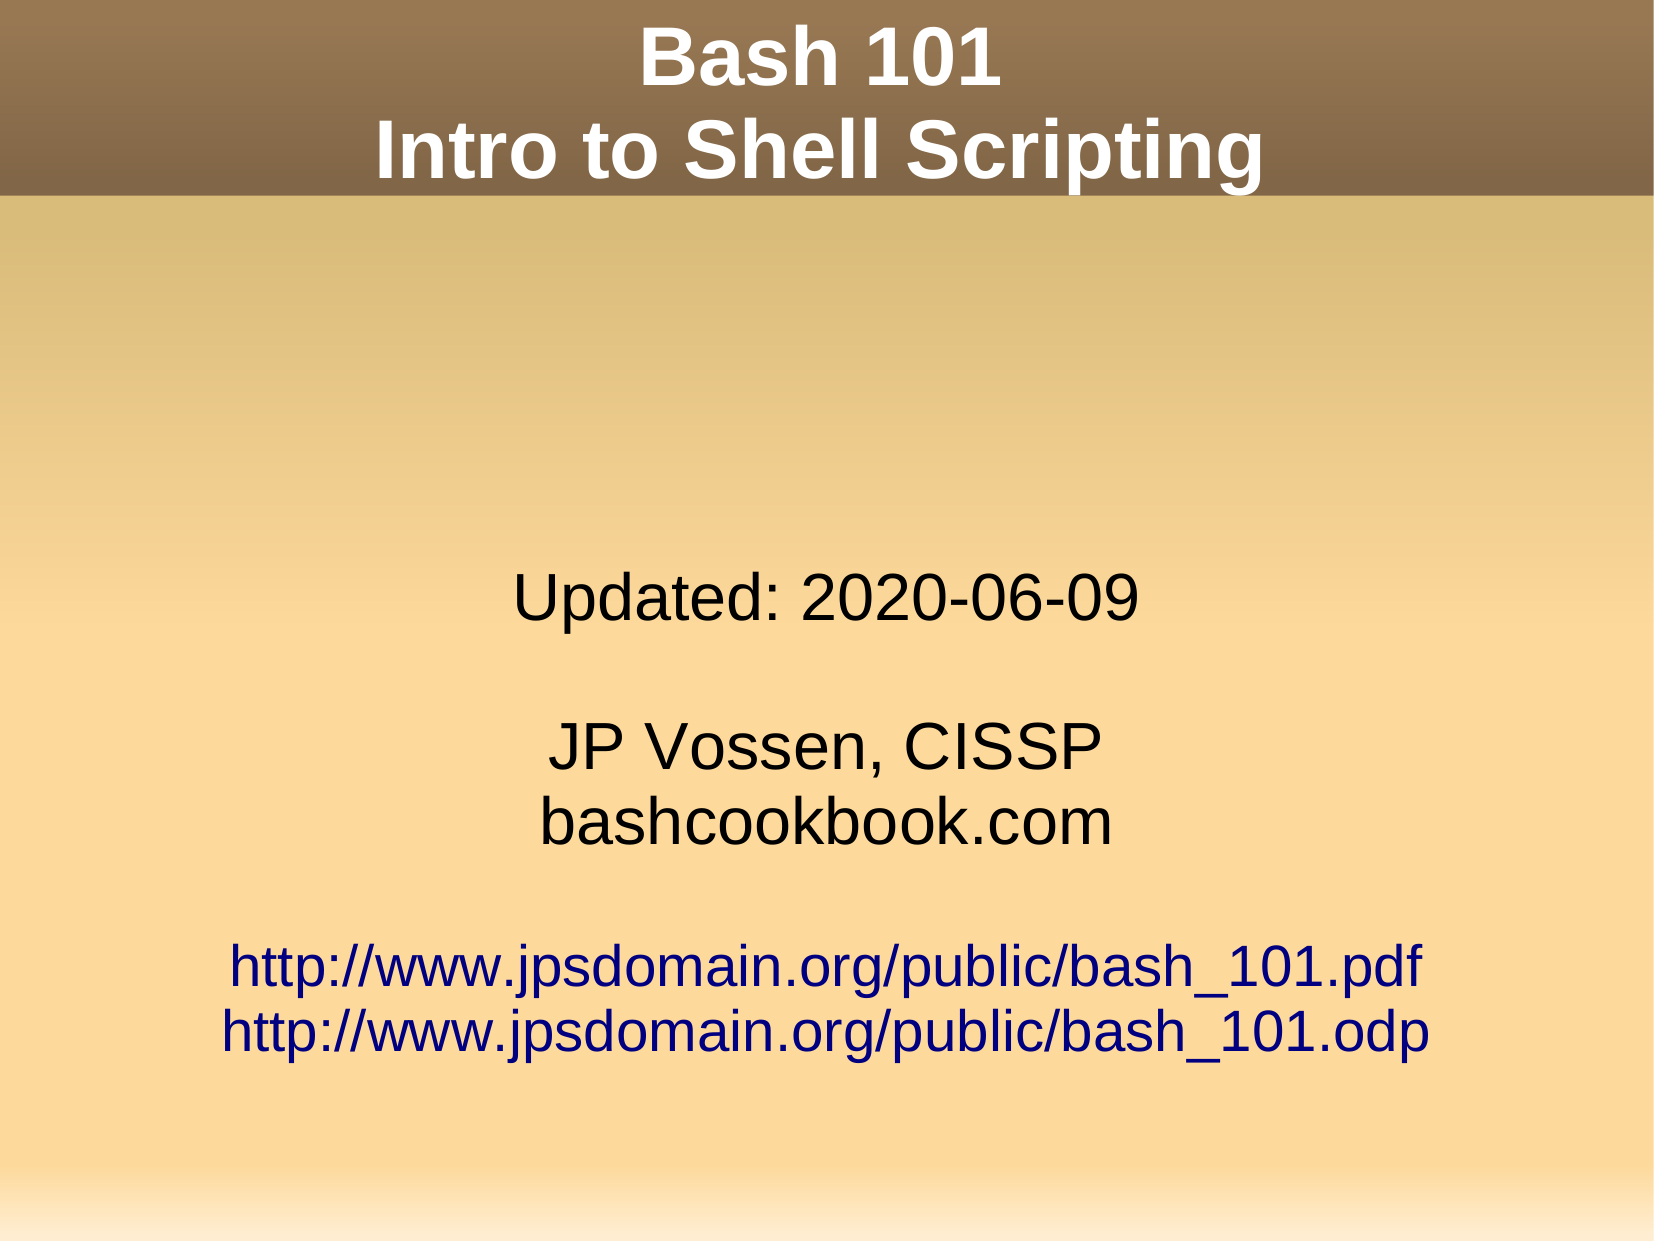

# Bash 101 Intro to Shell Scripting
Updated: 2020-06-09
JP Vossen, CISSP
bashcookbook.com
http://www.jpsdomain.org/public/bash_101.pdf
http://www.jpsdomain.org/public/bash_101.odp